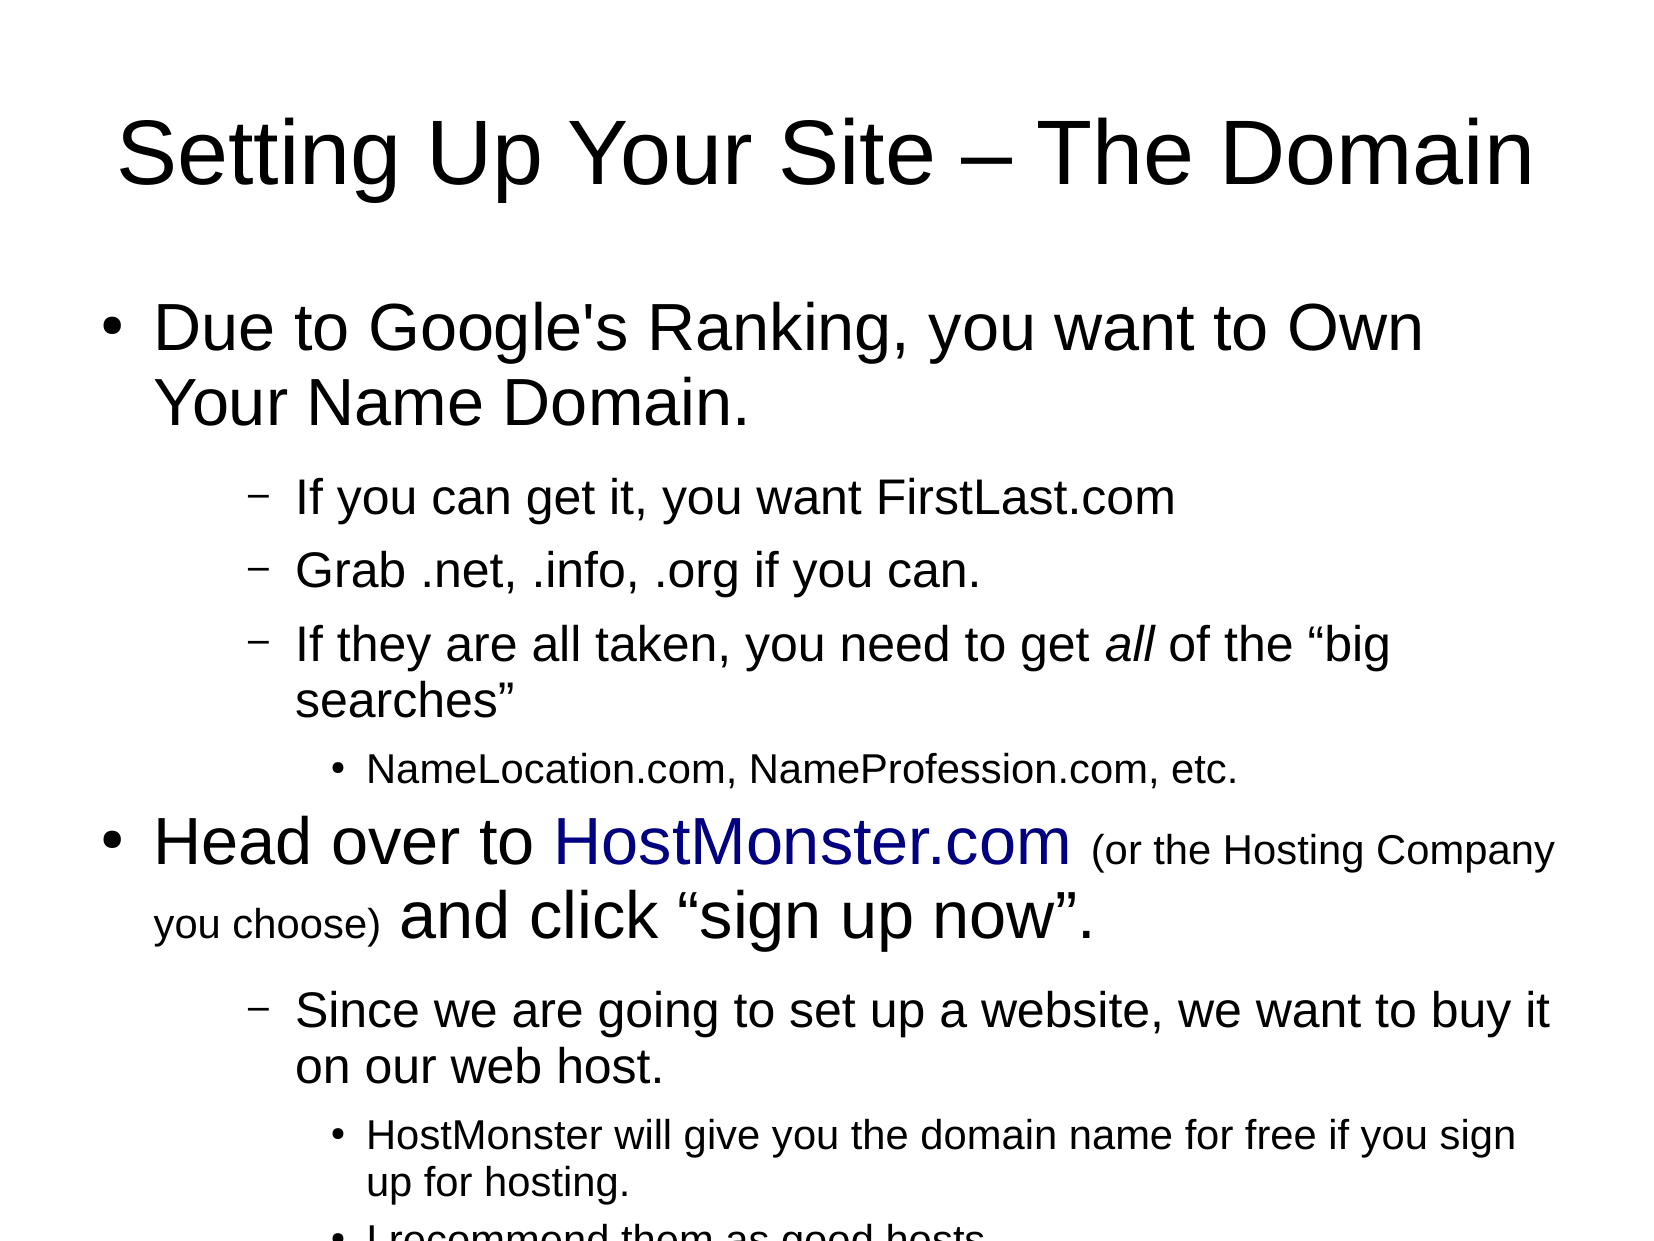

# Setting Up Your Site – The Domain
Due to Google's Ranking, you want to Own Your Name Domain.
If you can get it, you want FirstLast.com
Grab .net, .info, .org if you can.
If they are all taken, you need to get all of the “big searches”
NameLocation.com, NameProfession.com, etc.
Head over to HostMonster.com (or the Hosting Company you choose) and click “sign up now”.
Since we are going to set up a website, we want to buy it on our web host.
HostMonster will give you the domain name for free if you sign up for hosting.
I recommend them as good hosts.
“Other” reason.